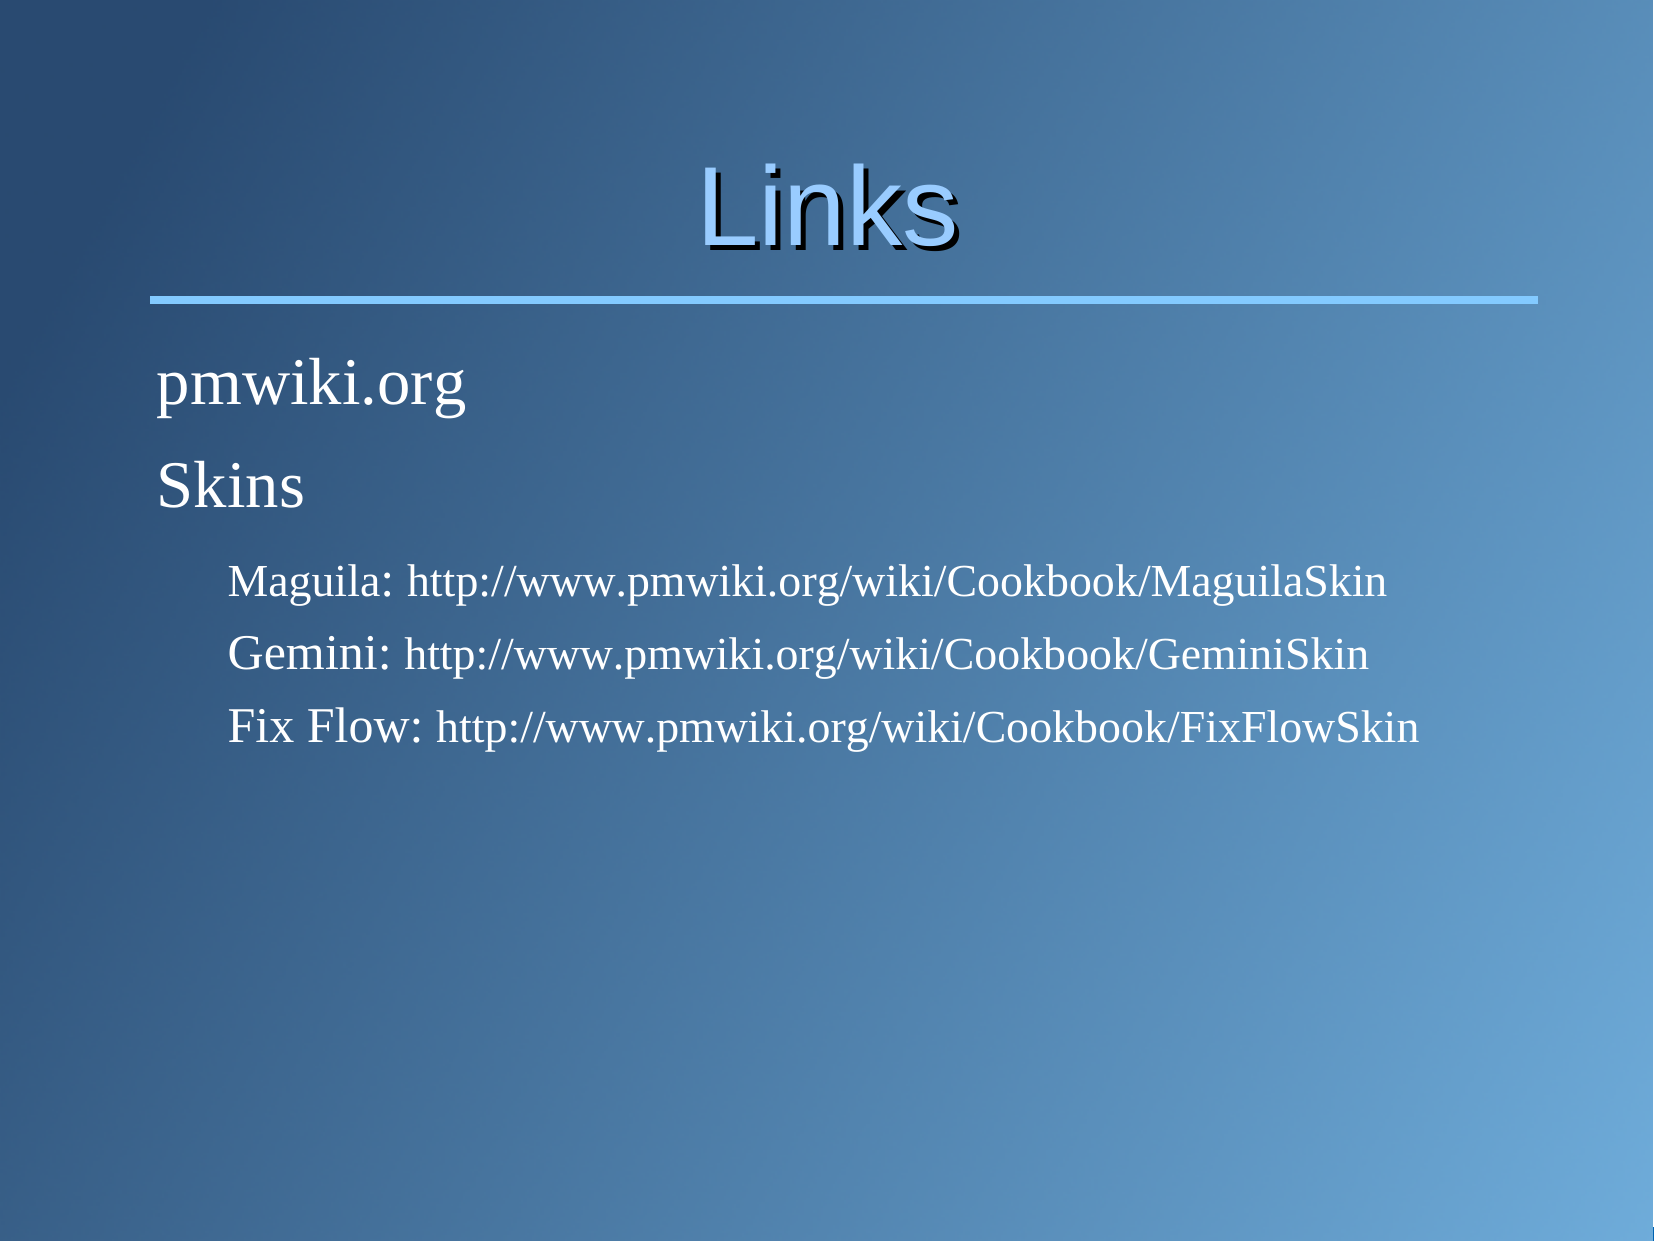

# Links
pmwiki.org
Skins
Maguila: http://www.pmwiki.org/wiki/Cookbook/MaguilaSkin
Gemini: http://www.pmwiki.org/wiki/Cookbook/GeminiSkin
Fix Flow: http://www.pmwiki.org/wiki/Cookbook/FixFlowSkin